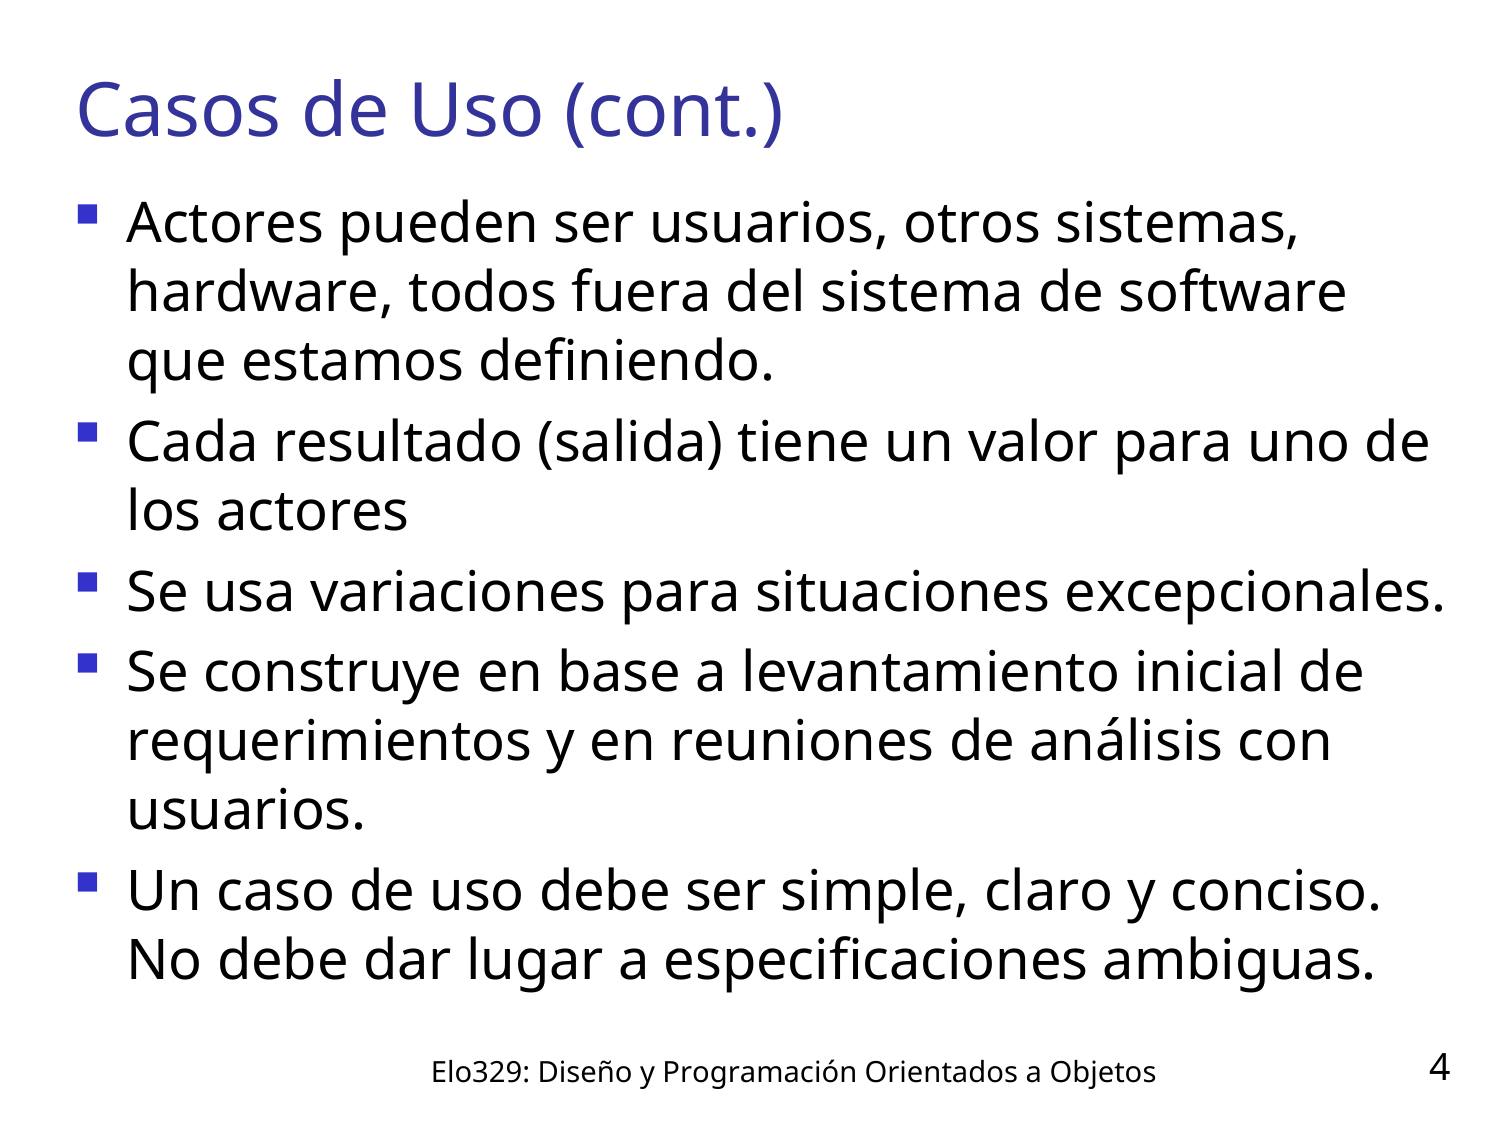

# Casos de Uso (cont.)‏
Actores pueden ser usuarios, otros sistemas, hardware, todos fuera del sistema de software que estamos definiendo.
Cada resultado (salida) tiene un valor para uno de los actores
Se usa variaciones para situaciones excepcionales.
Se construye en base a levantamiento inicial de requerimientos y en reuniones de análisis con usuarios.
Un caso de uso debe ser simple, claro y conciso. No debe dar lugar a especificaciones ambiguas.
4